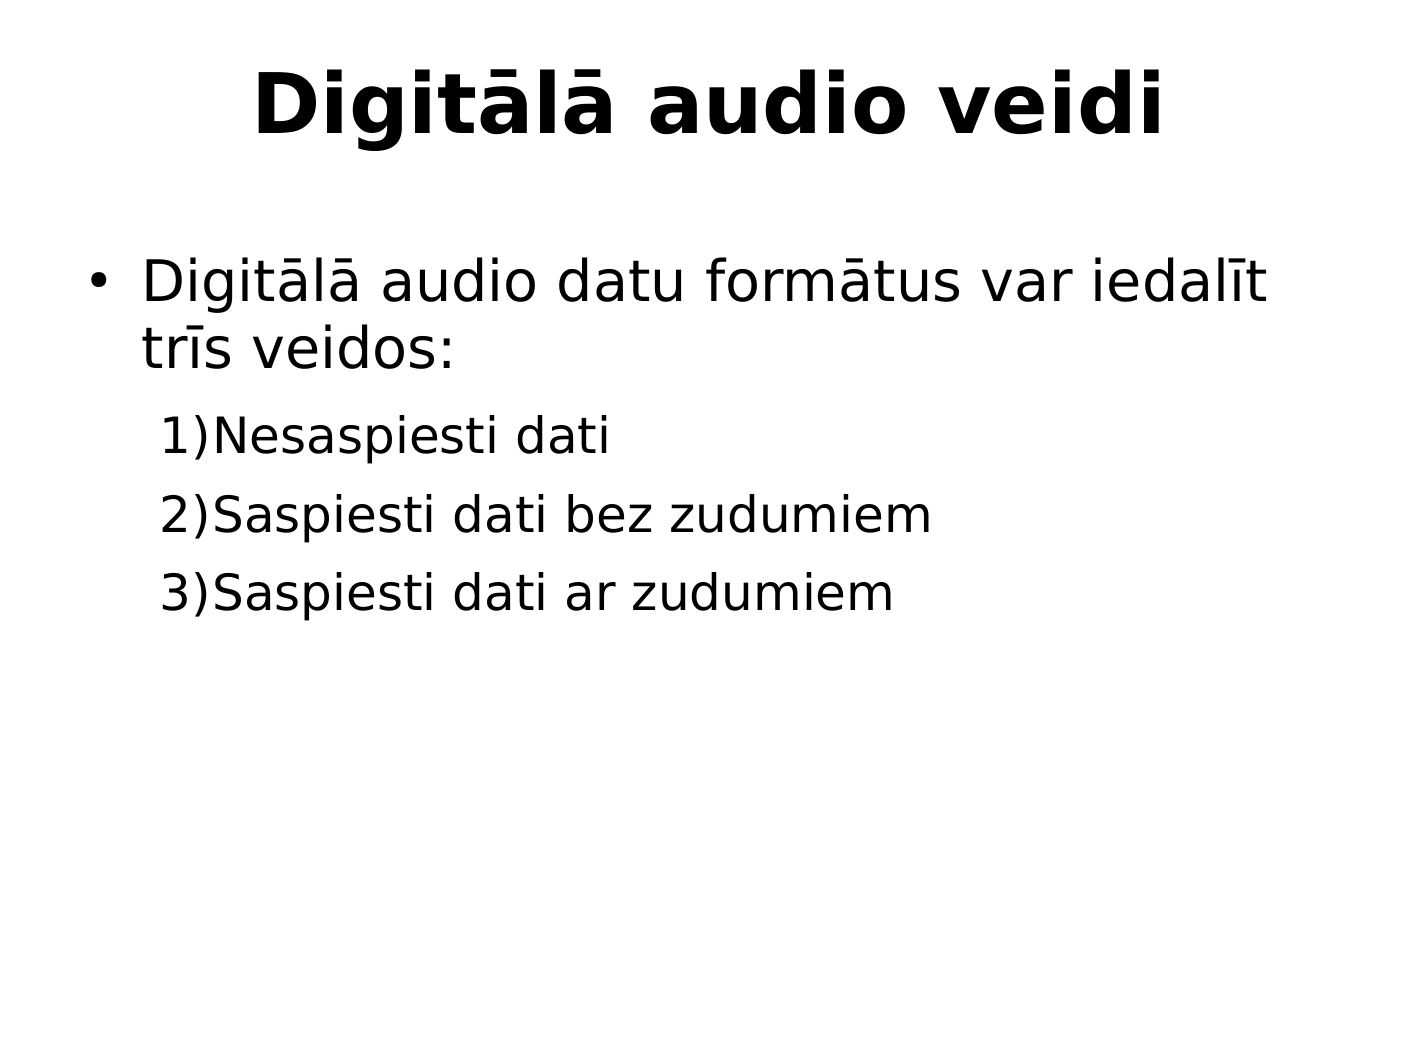

Digitālā audio veidi
# Digitālā audio datu formātus var iedalīt trīs veidos:
Nesaspiesti dati
Saspiesti dati bez zudumiem
Saspiesti dati ar zudumiem